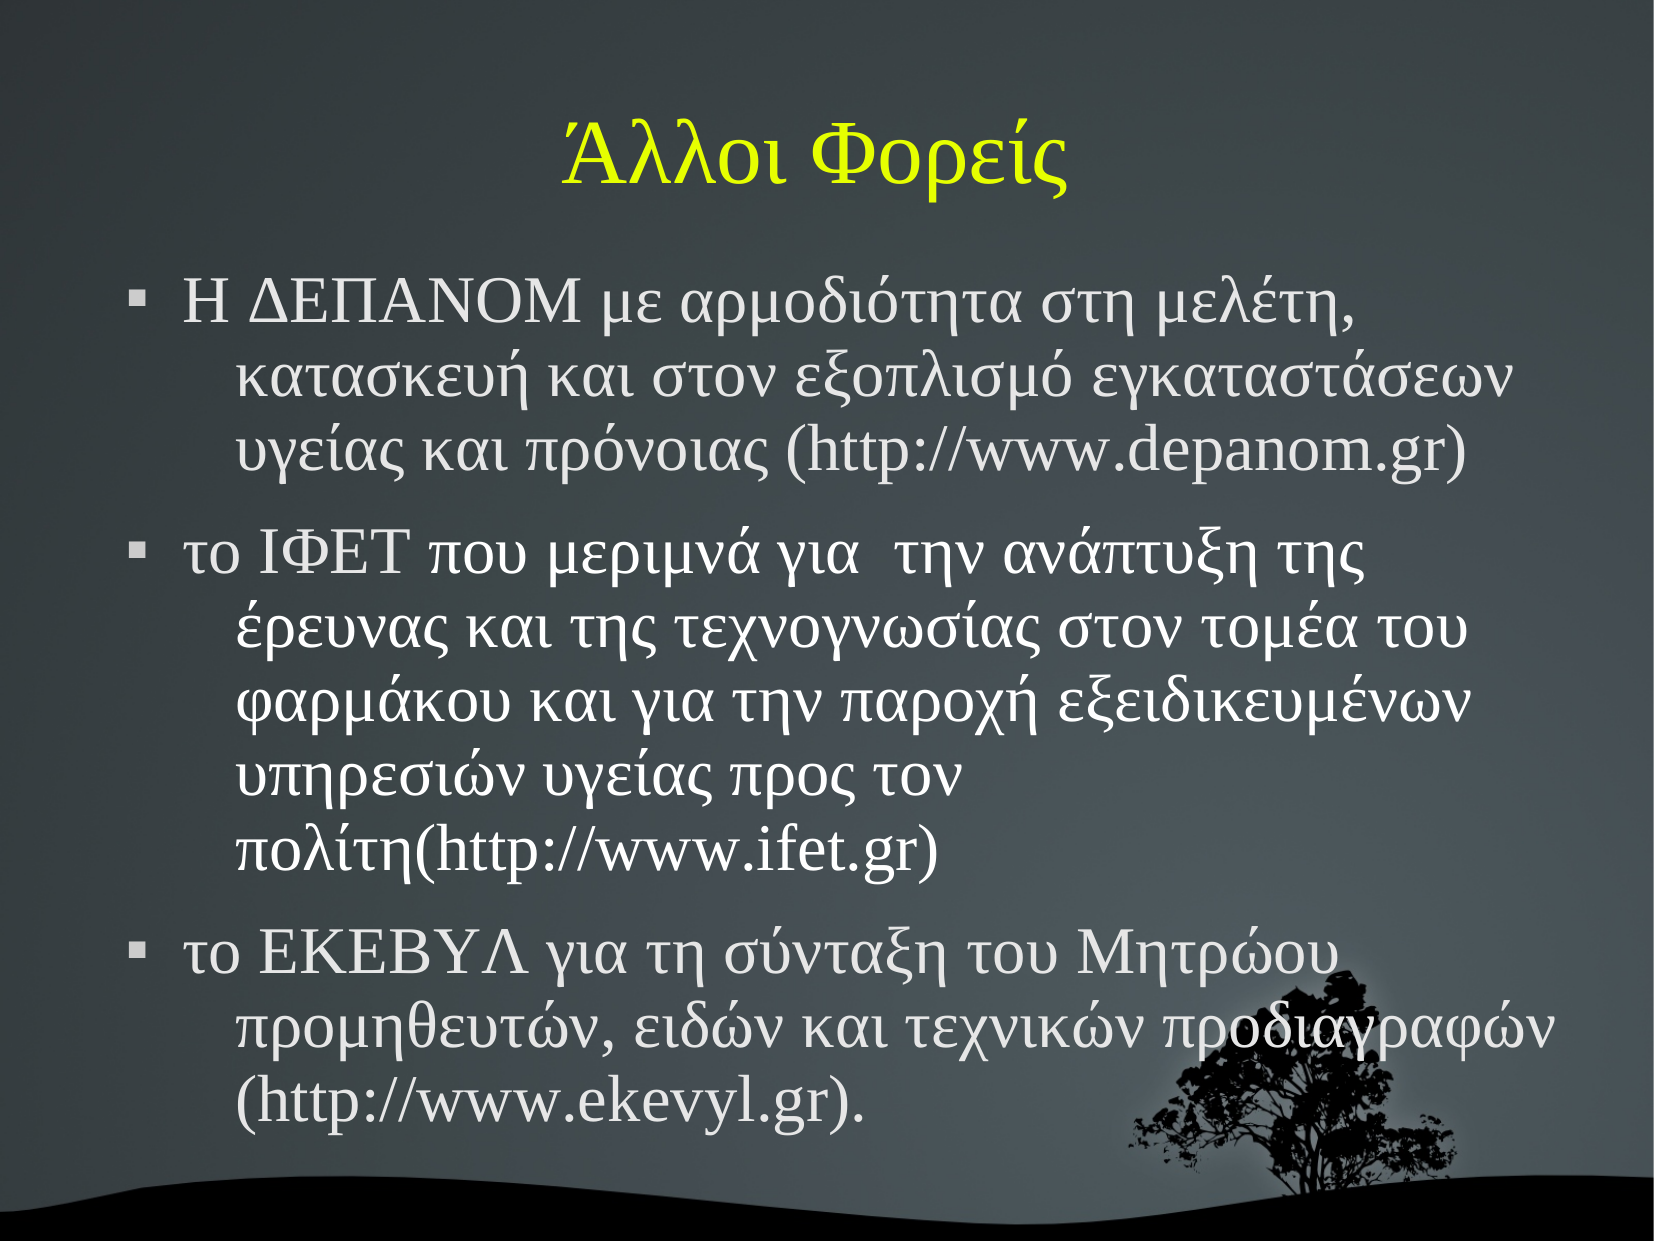

Άλλοι Φορείς
# Η ΔΕΠΑΝΟΜ με αρμοδιότητα στη μελέτη, κατασκευή και στον εξοπλισμό εγκαταστάσεων υγείας και πρόνοιας (http://www.depanom.gr)
το ΙΦΕΤ που μεριμνά για την ανάπτυξη της έρευνας και της τεχνογνωσίας στον τομέα του φαρμάκου και για την παροχή εξειδικευμένων υπηρεσιών υγείας προς τον πολίτη(http://www.ifet.gr)
το ΕΚΕΒΥΛ για τη σύνταξη του Μητρώου προμηθευτών, ειδών και τεχνικών προδιαγραφών (http://www.ekevyl.gr).